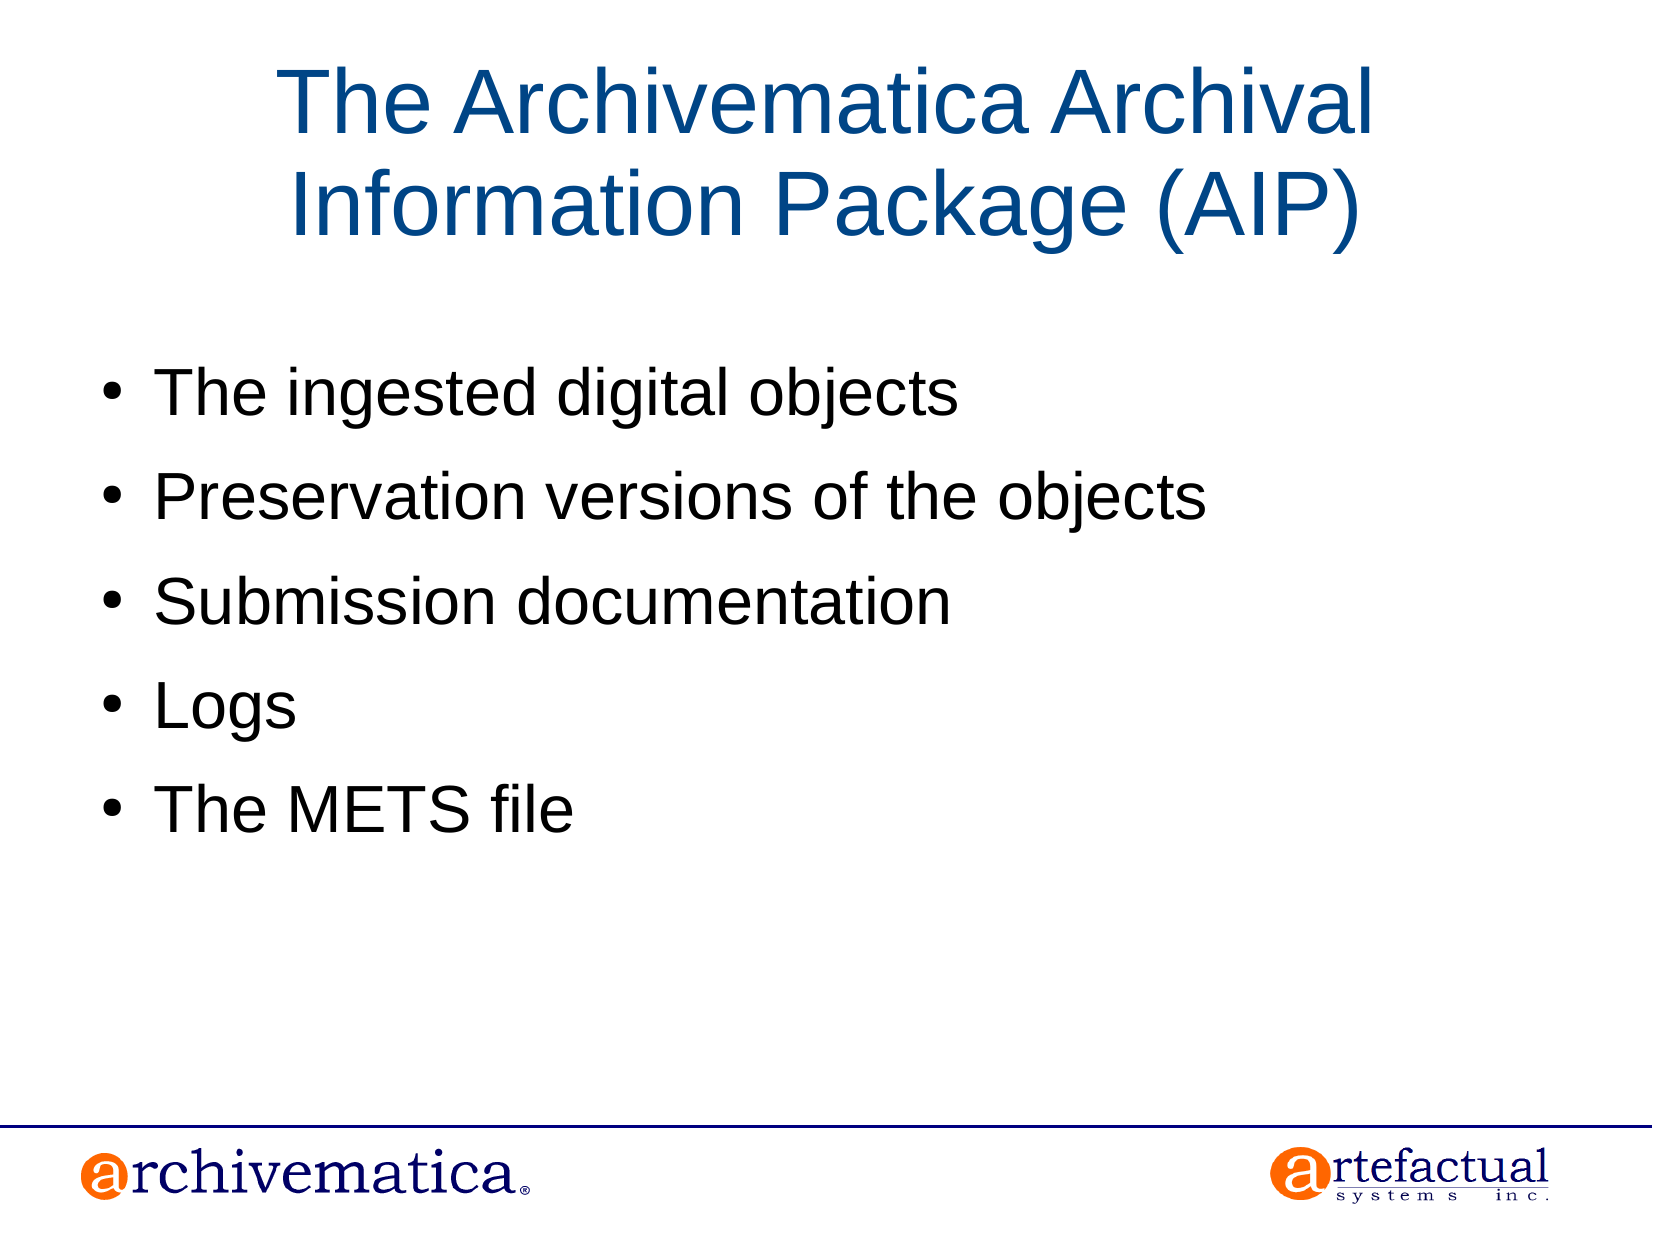

# The Archivematica Archival Information Package (AIP)
The ingested digital objects
Preservation versions of the objects
Submission documentation
Logs
The METS file